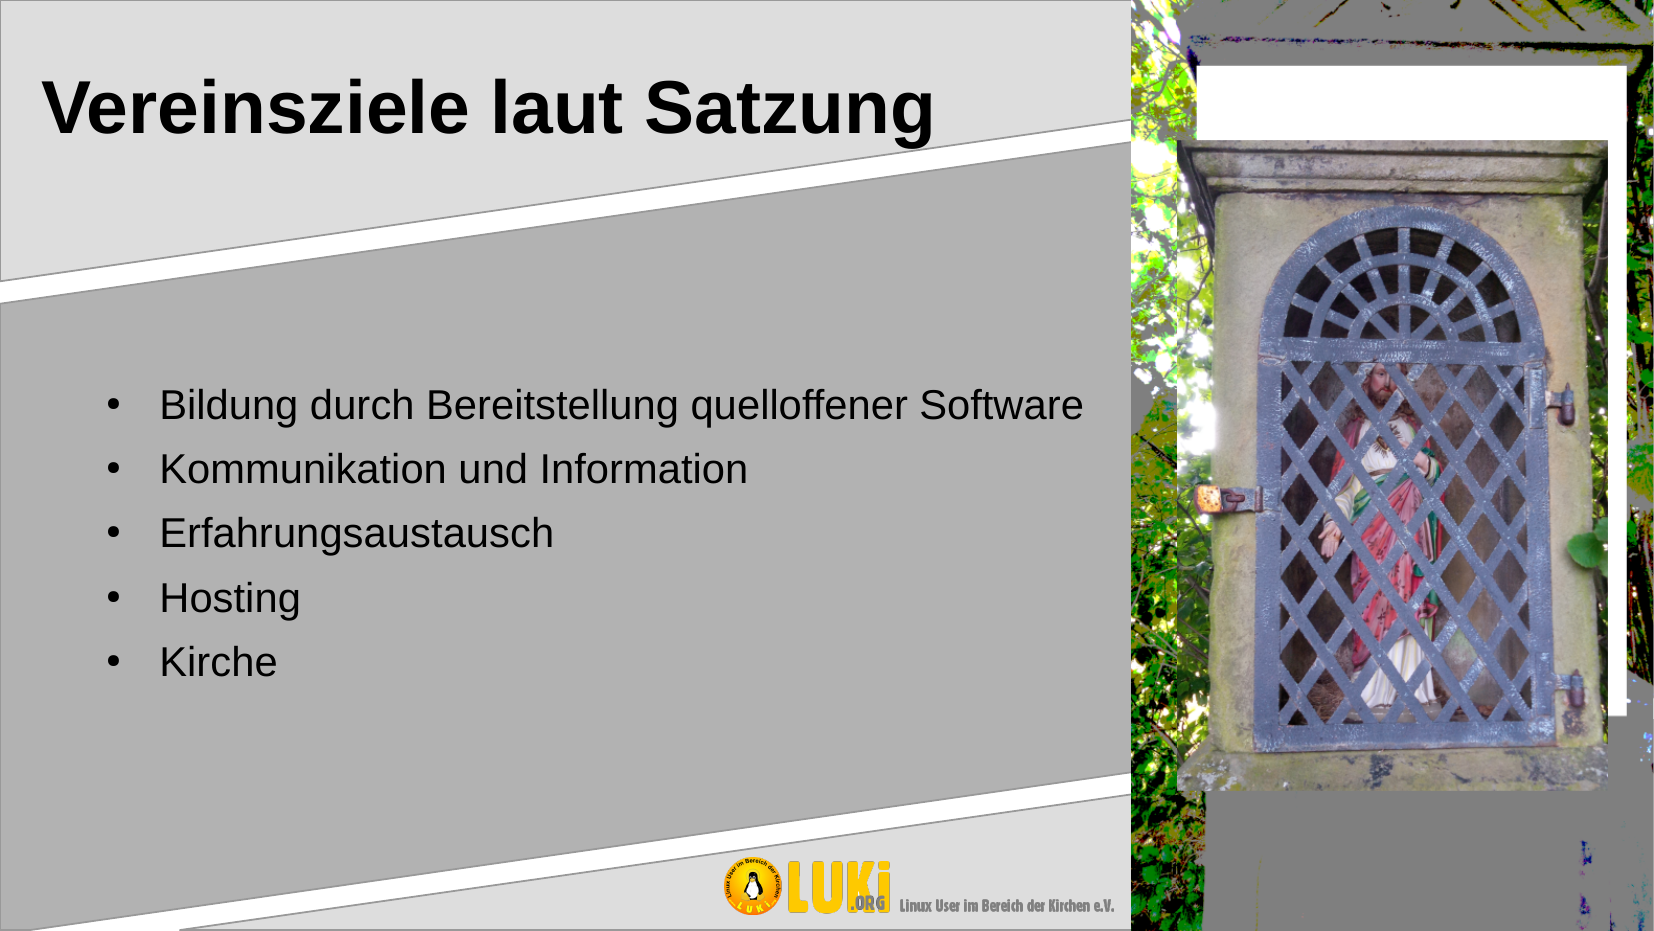

# Vereinsziele laut Satzung
Bildung durch Bereitstellung quelloffener Software
Kommunikation und Information
Erfahrungsaustausch
Hosting
Kirche
4